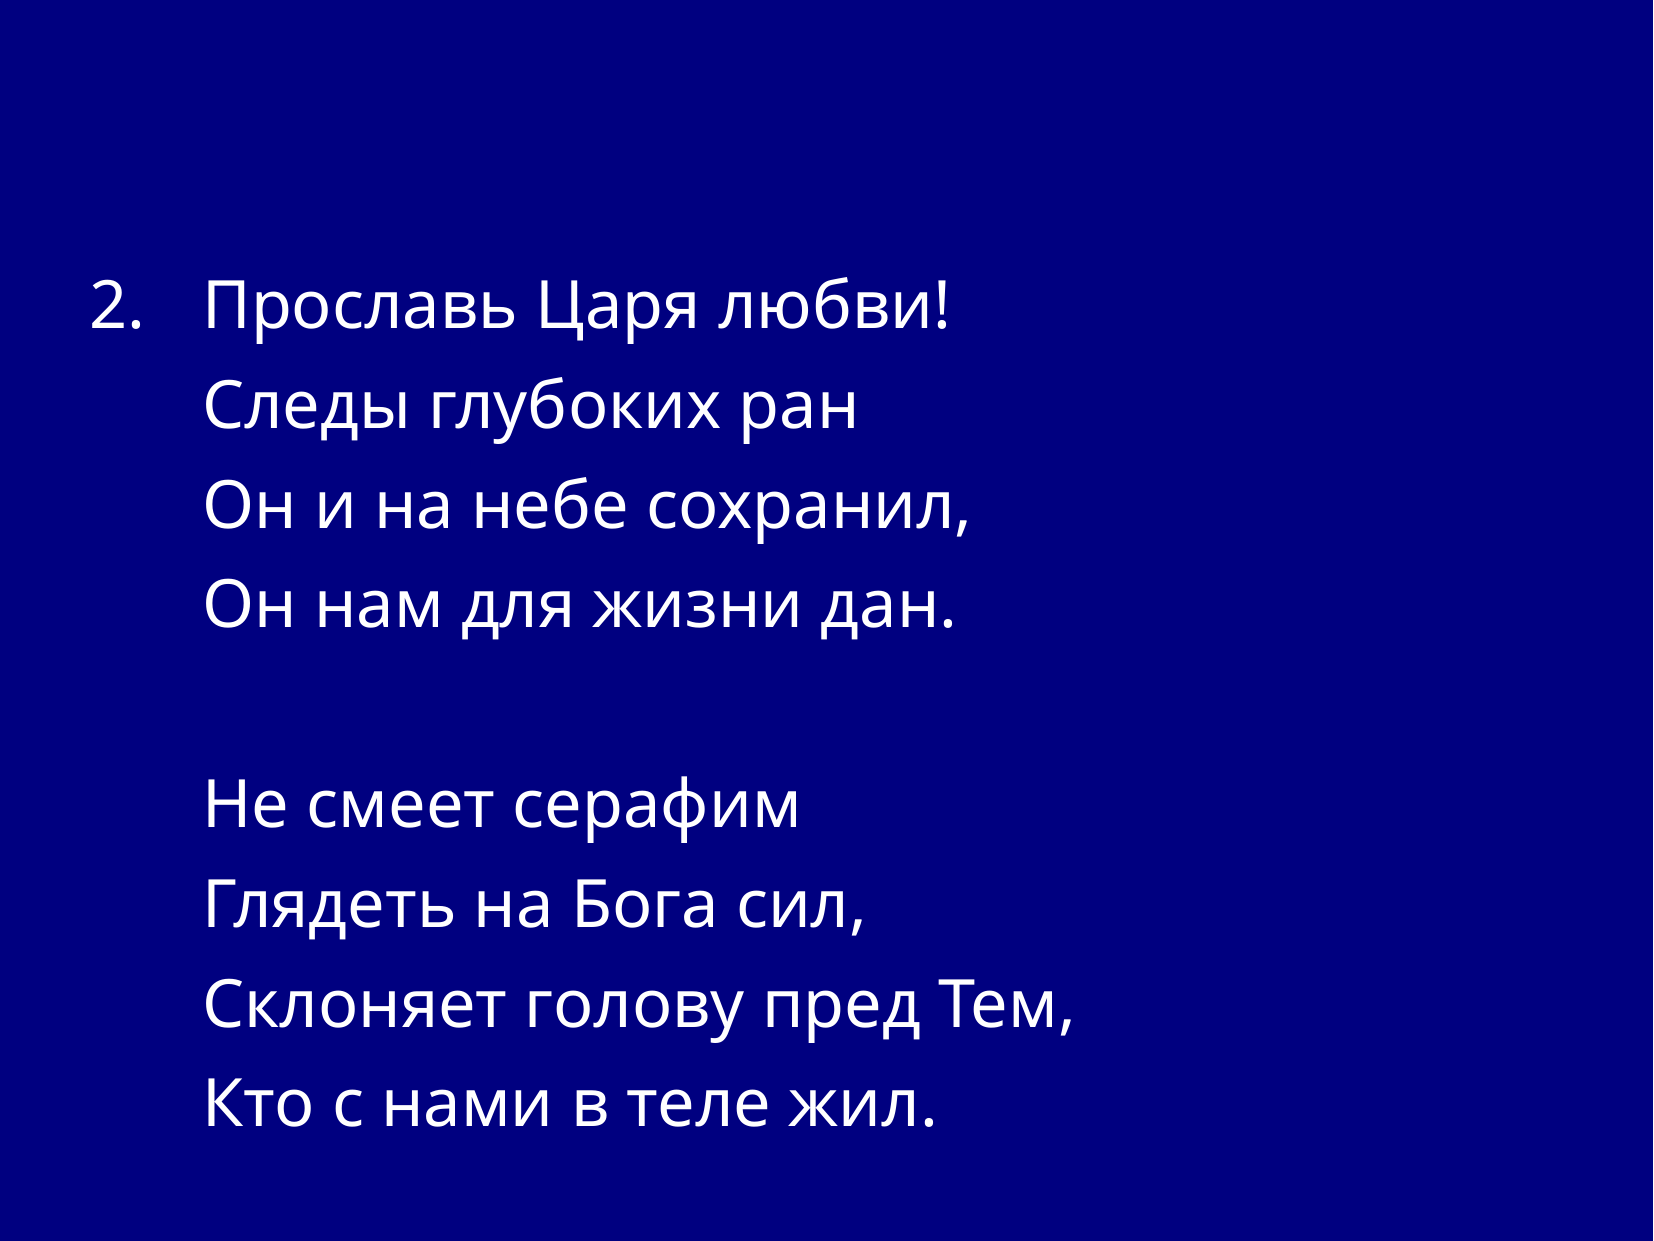

2.	Прославь Царя любви!
	Следы глубоких ран
	Он и на небе сохранил,
	Он нам для жизни дан.
	Не смеет серафим
	Глядеть на Бога сил,
	Склоняет голову пред Тем,
	Кто с нами в теле жил.